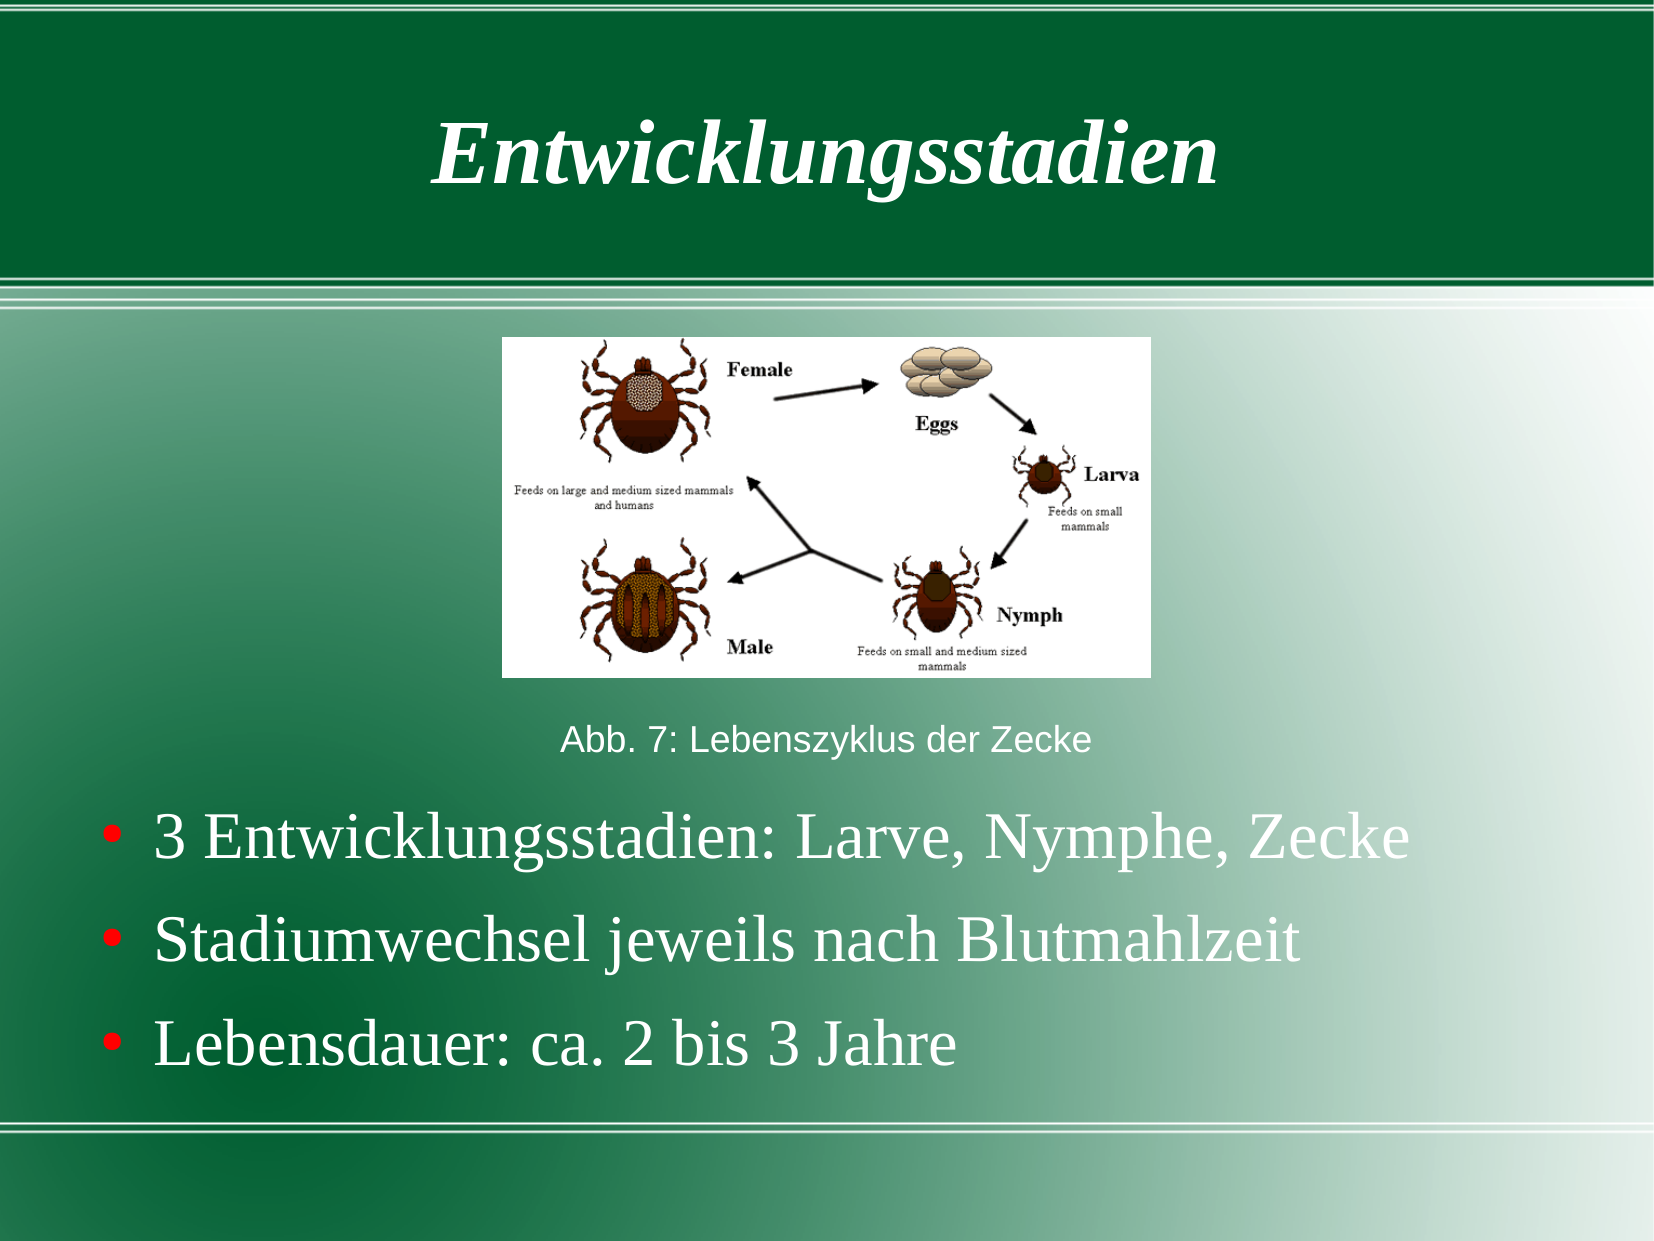

# Entwicklungsstadien
Abb. 7: Lebenszyklus der Zecke
3 Entwicklungsstadien: Larve, Nymphe, Zecke
Stadiumwechsel jeweils nach Blutmahlzeit
Lebensdauer: ca. 2 bis 3 Jahre